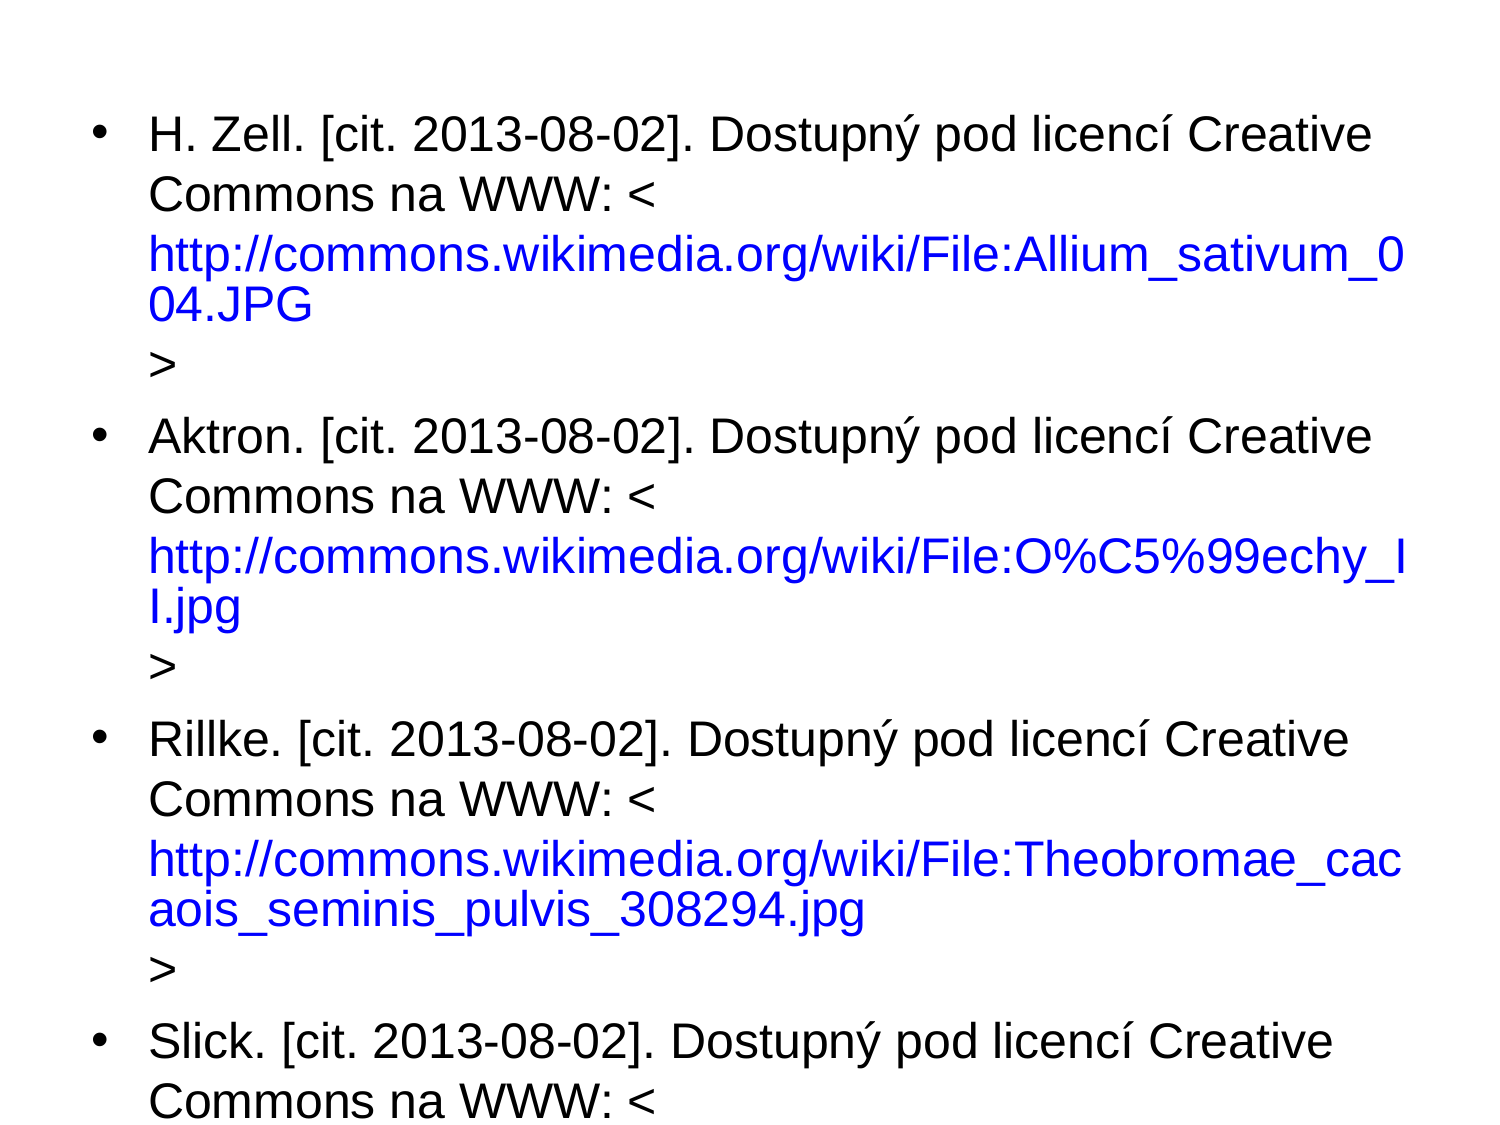

# H. Zell. [cit. 2013-08-02]. Dostupný pod licencí Creative Commons na WWW: <http://commons.wikimedia.org/wiki/File:Allium_sativum_004.JPG>
Aktron. [cit. 2013-08-02]. Dostupný pod licencí Creative Commons na WWW: <http://commons.wikimedia.org/wiki/File:O%C5%99echy_II.jpg>
Rillke. [cit. 2013-08-02]. Dostupný pod licencí Creative Commons na WWW: <http://commons.wikimedia.org/wiki/File:Theobromae_cacaois_seminis_pulvis_308294.jpg>
Slick. [cit. 2013-08-02]. Dostupný pod licencí Creative Commons na WWW: <http://commons.wikimedia.org/wiki/File:Nahrungsmittel_2012-07-08-9502.jpg>